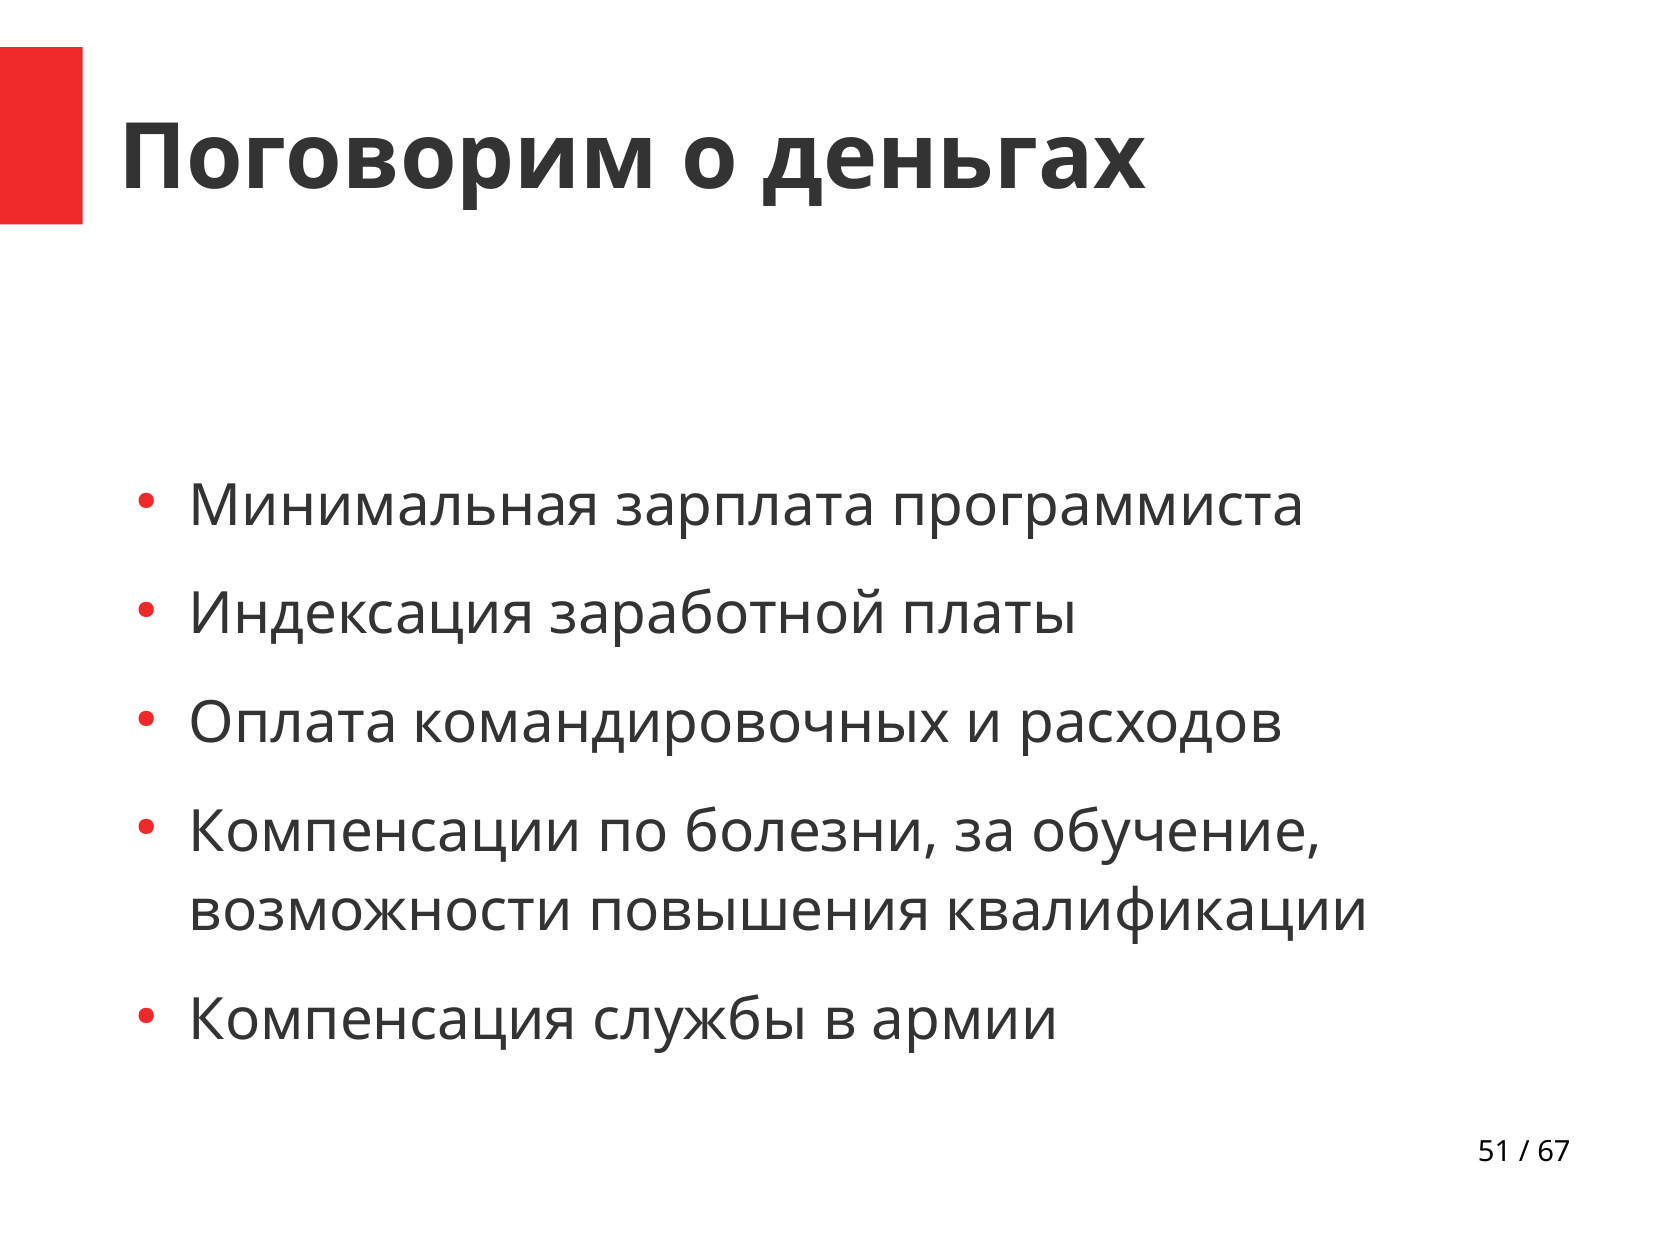

# Поговорим о деньгах
Минимальная зарплата программиста
Индексация заработной платы
Оплата командировочных и расходов
Компенсации по болезни, за обучение, возможности повышения квалификации
Компенсация службы в армии
51